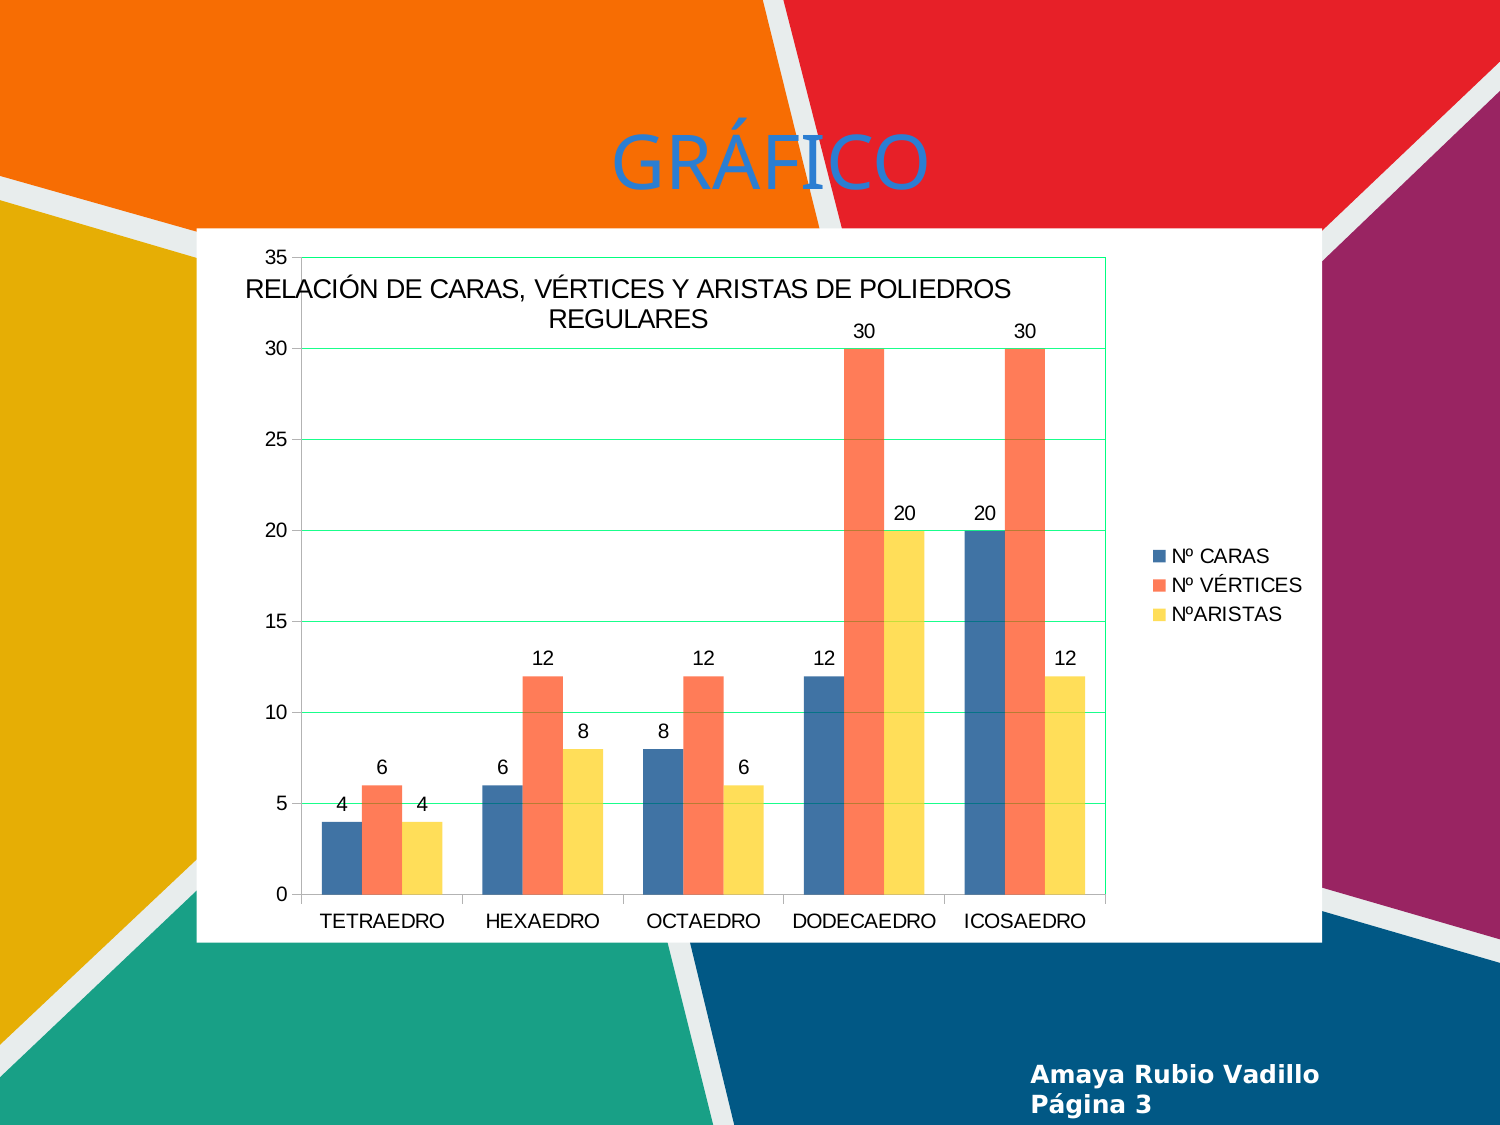

# GRÁFICO
### Chart: RELACIÓN DE CARAS, VÉRTICES Y ARISTAS DE POLIEDROS REGULARES
| Category | Nº CARAS | Nº VÉRTICES | NºARISTAS |
|---|---|---|---|
| TETRAEDRO | 4.0 | 6.0 | 4.0 |
| HEXAEDRO | 6.0 | 12.0 | 8.0 |
| OCTAEDRO | 8.0 | 12.0 | 6.0 |
| DODECAEDRO | 12.0 | 30.0 | 20.0 |
| ICOSAEDRO | 20.0 | 30.0 | 12.0 |Amaya Rubio
4
Amaya Rubio Vadillo	 Página 3